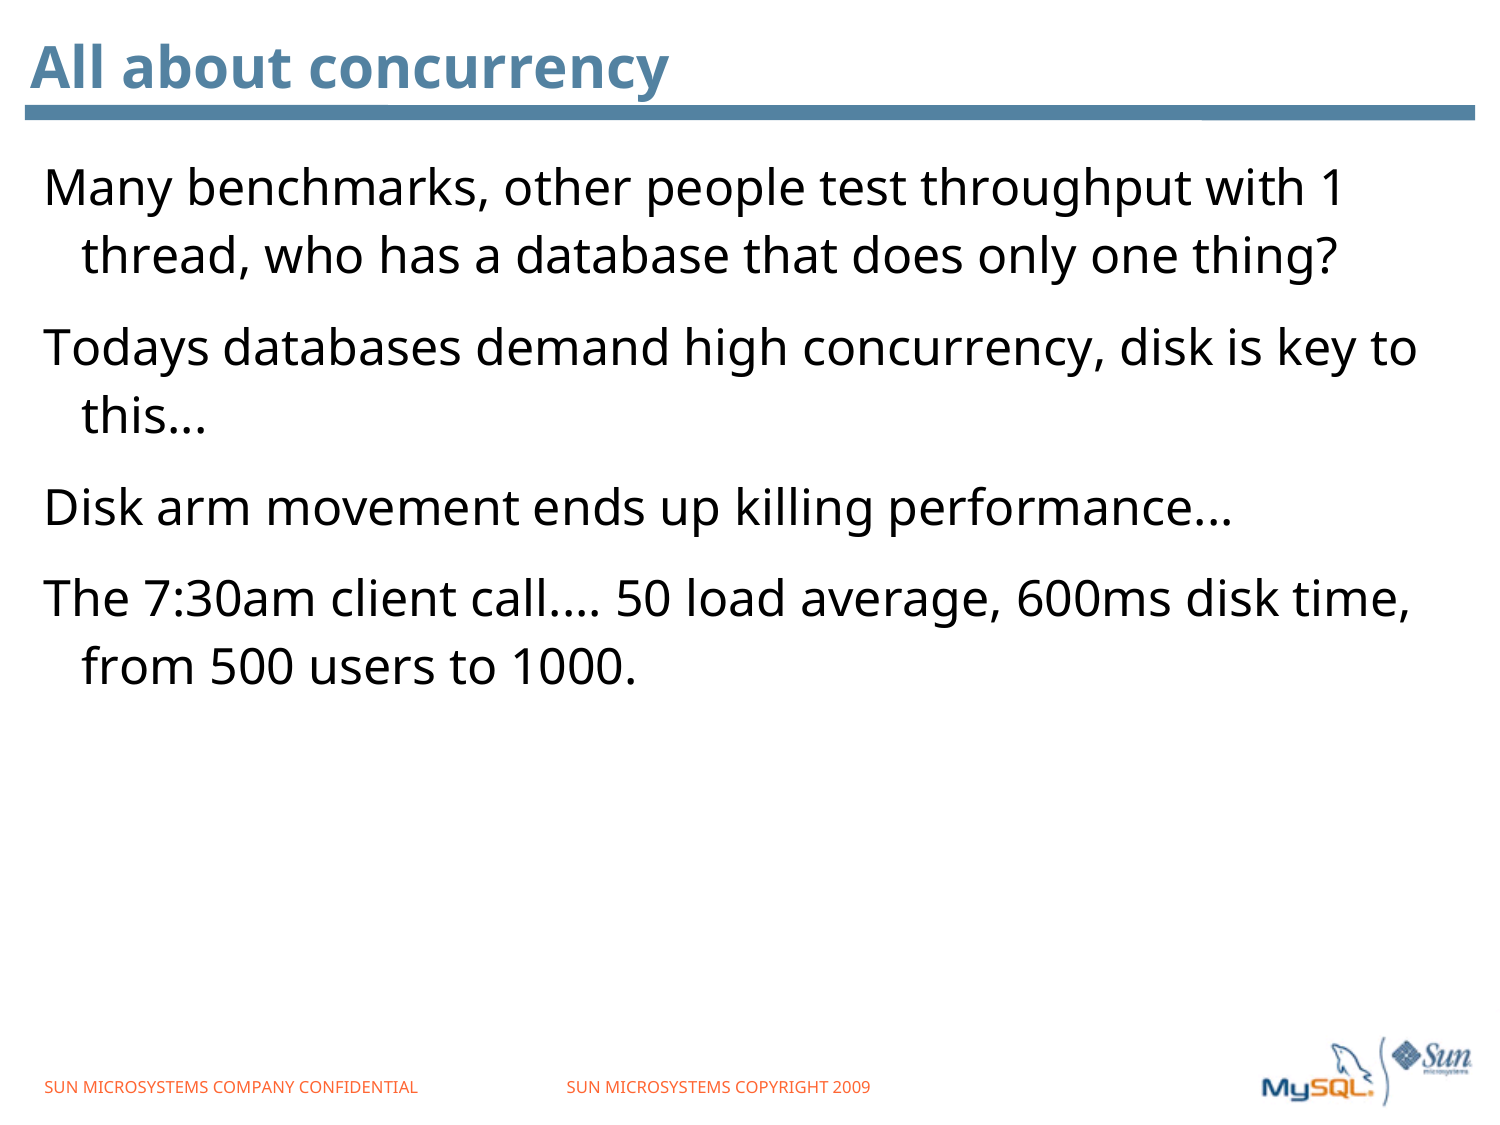

# All about concurrency
Many benchmarks, other people test throughput with 1 thread, who has a database that does only one thing?
Todays databases demand high concurrency, disk is key to this...
Disk arm movement ends up killing performance...
The 7:30am client call.... 50 load average, 600ms disk time, from 500 users to 1000.